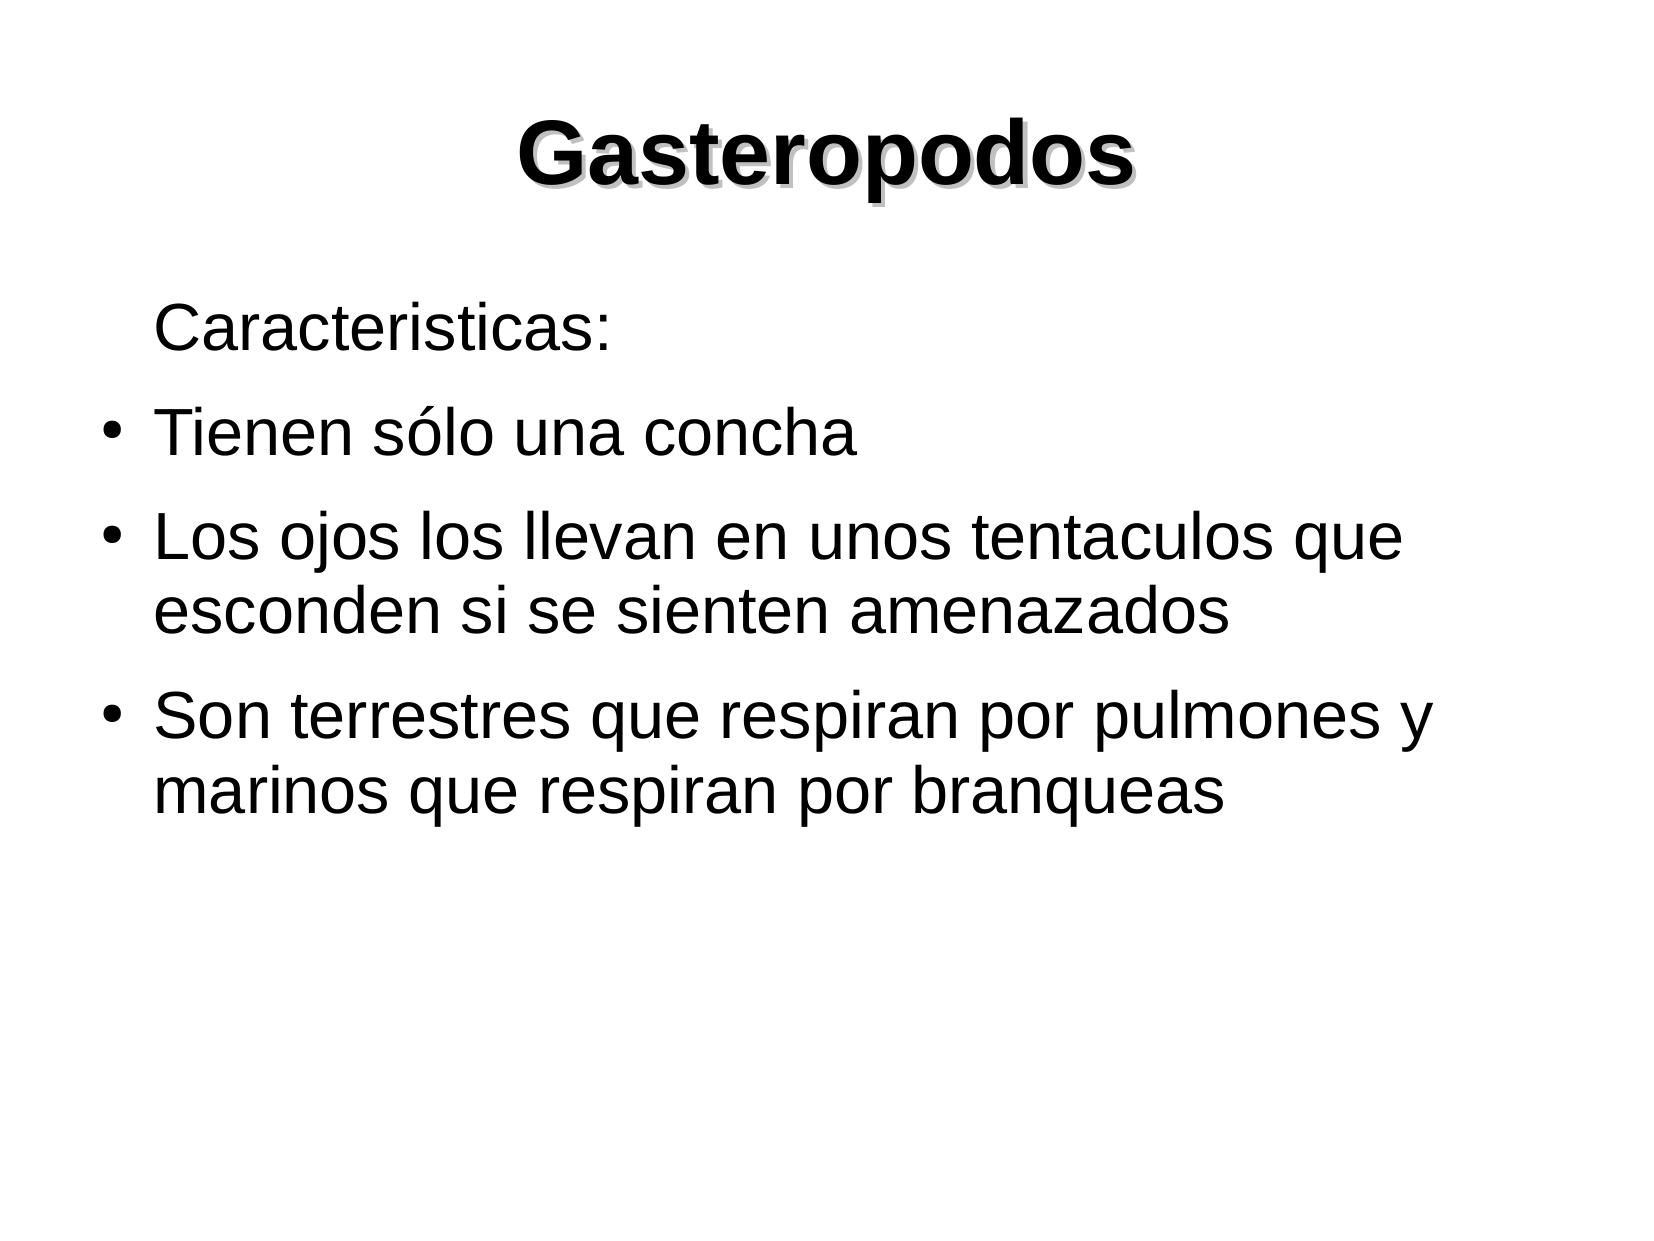

# Gasteropodos
Caracteristicas:
Tienen sólo una concha
Los ojos los llevan en unos tentaculos que esconden si se sienten amenazados
Son terrestres que respiran por pulmones y marinos que respiran por branqueas